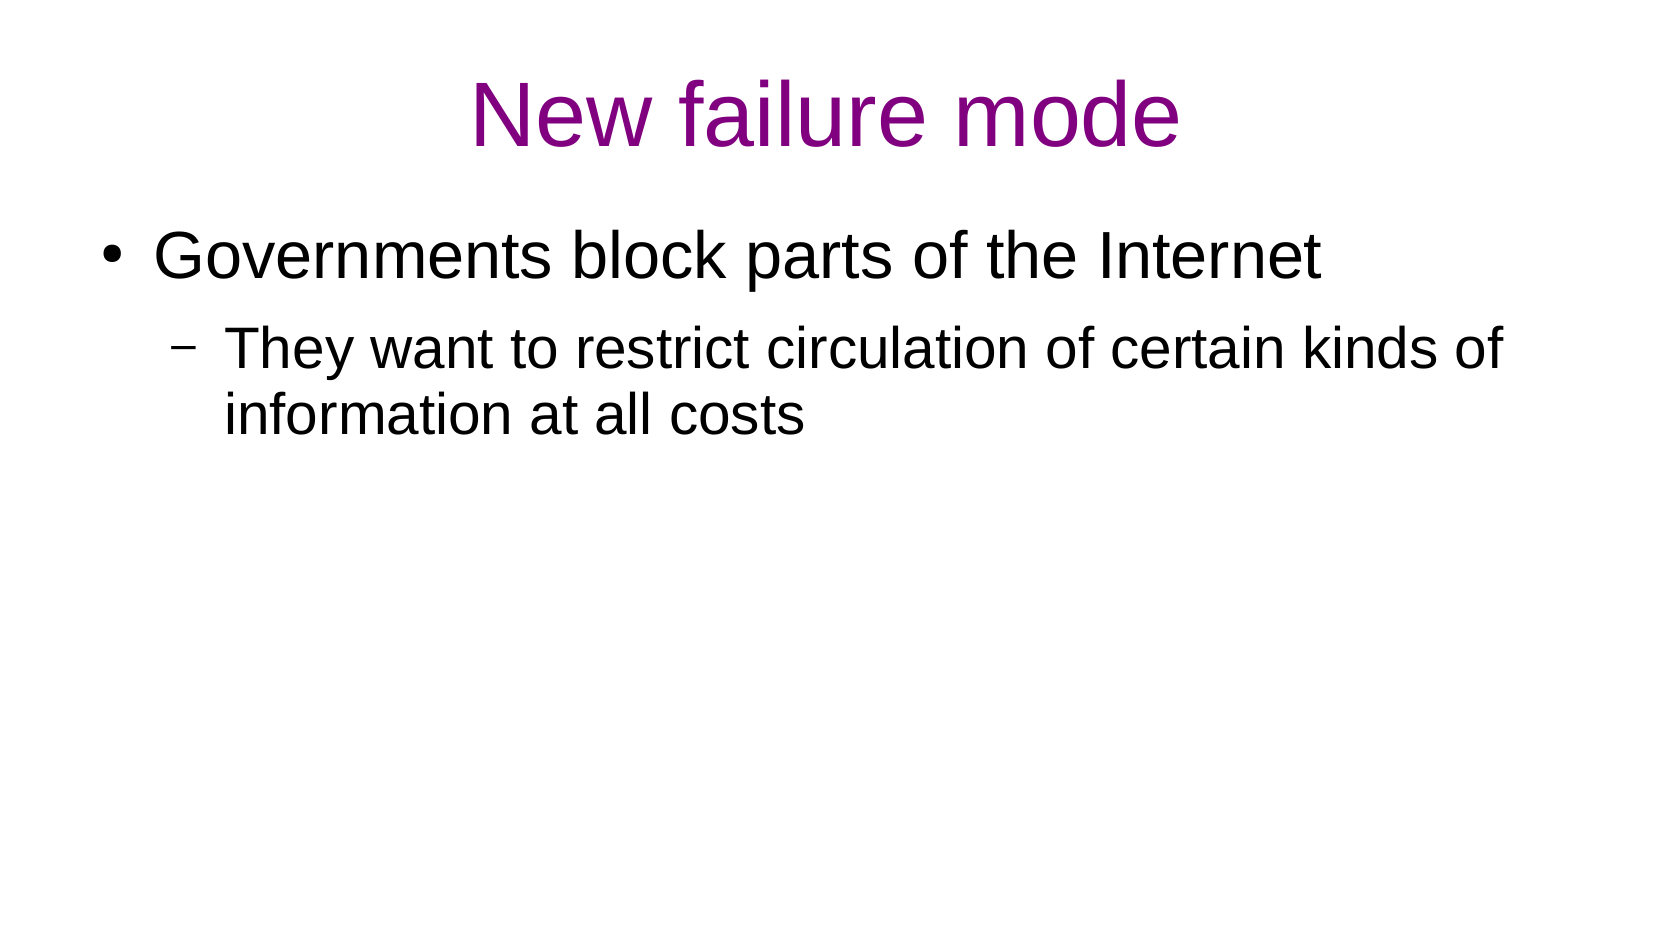

# New failure mode
Governments block parts of the Internet
They want to restrict circulation of certain kinds of information at all costs